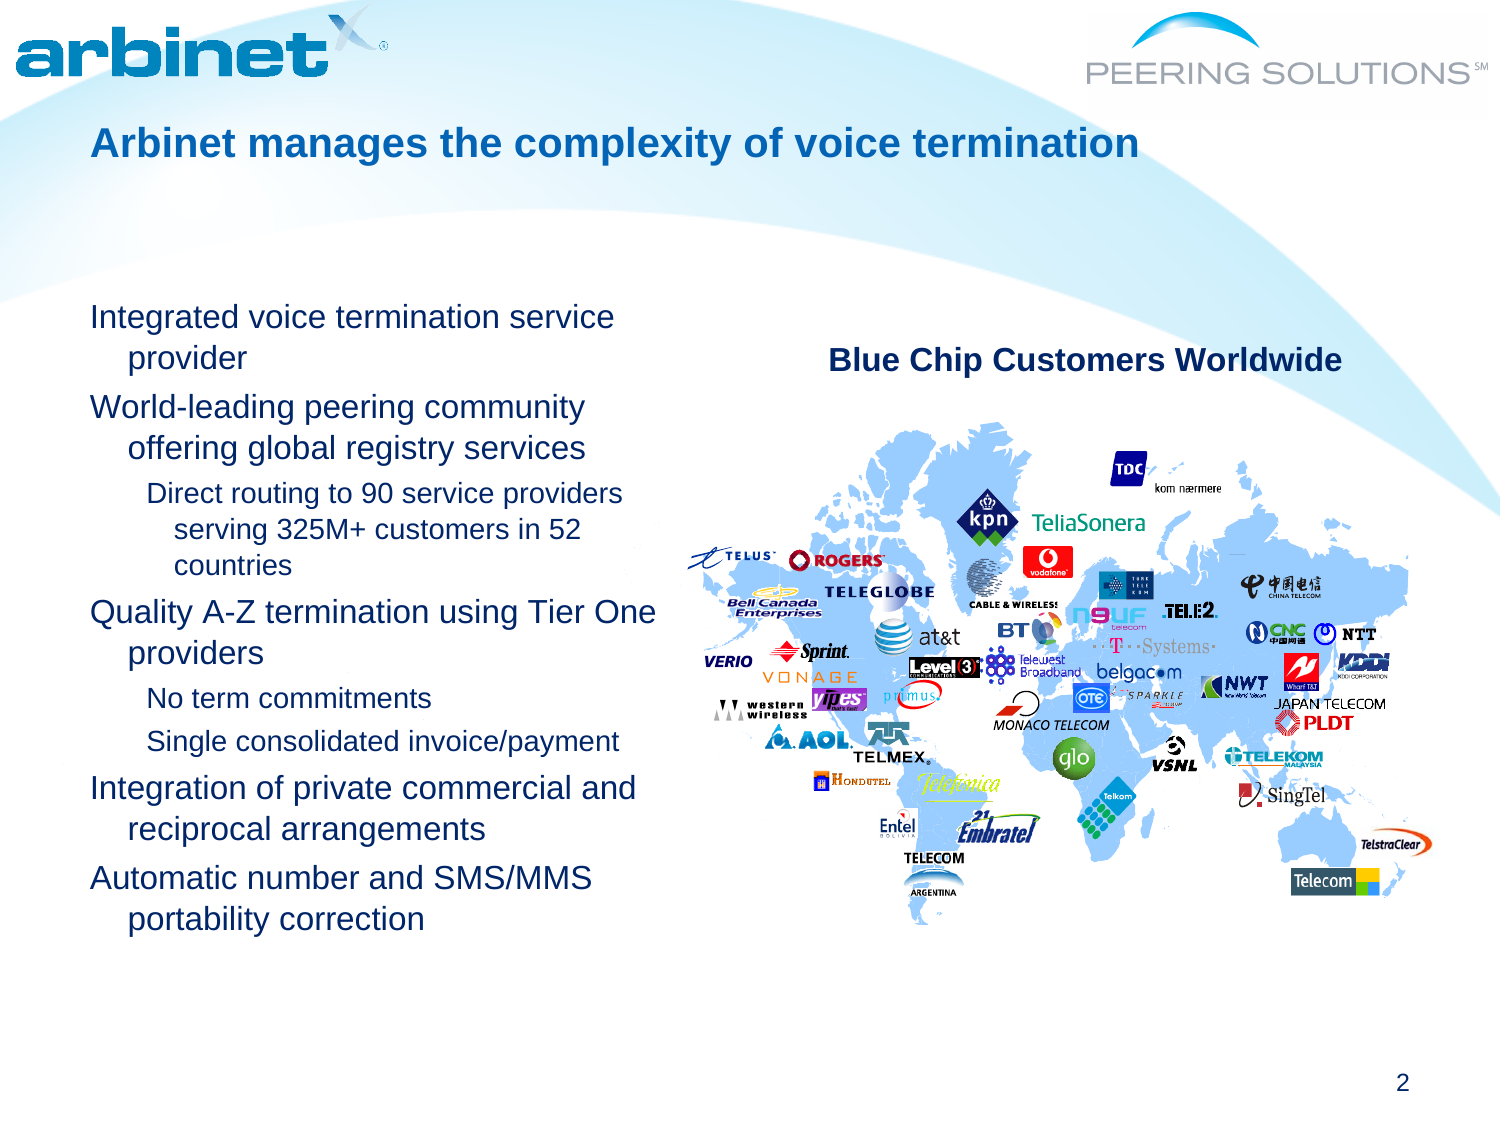

# Arbinet manages the complexity of voice termination
Integrated voice termination service provider
World-leading peering community offering global registry services
Direct routing to 90 service providers serving 325M+ customers in 52 countries
Quality A-Z termination using Tier One providers
No term commitments
Single consolidated invoice/payment
Integration of private commercial and reciprocal arrangements
Automatic number and SMS/MMS portability correction
Blue Chip Customers Worldwide
2